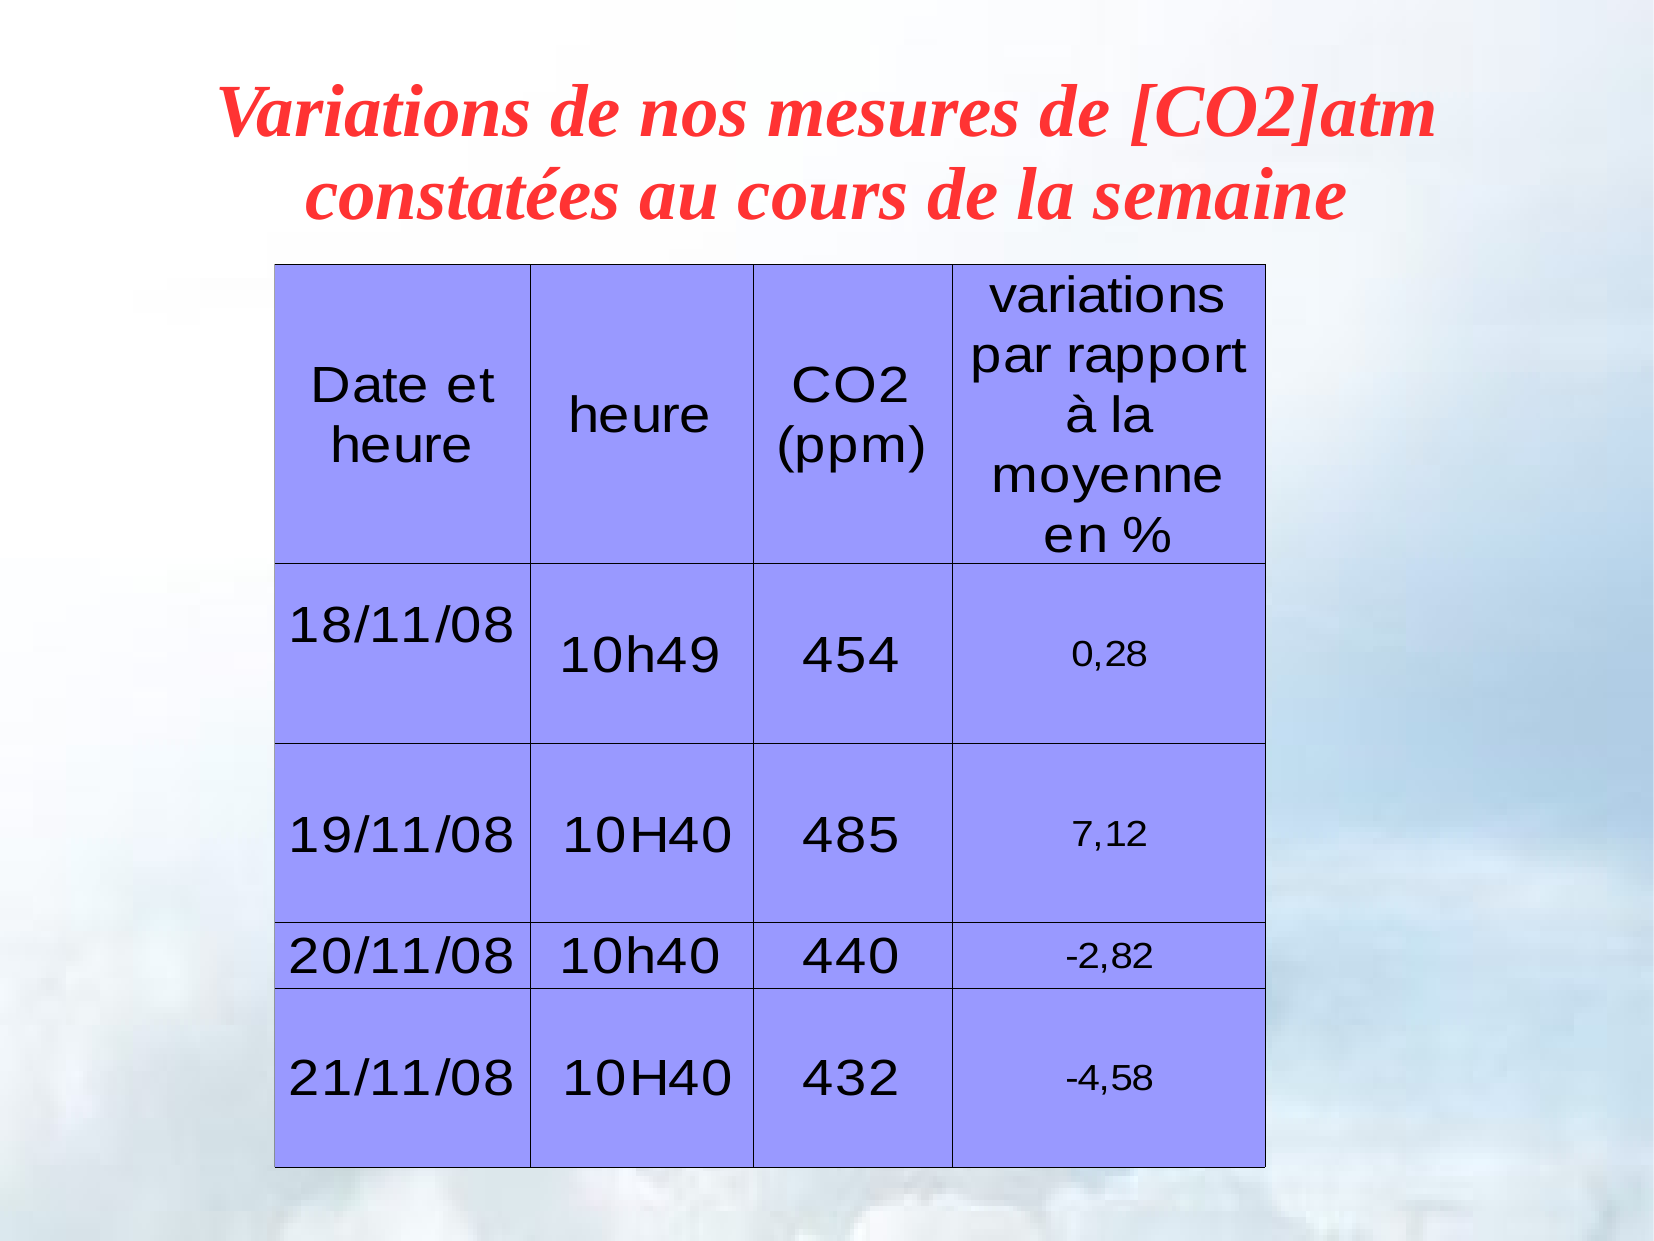

# Variations de nos mesures de [CO2]atm constatées au cours de la semaine